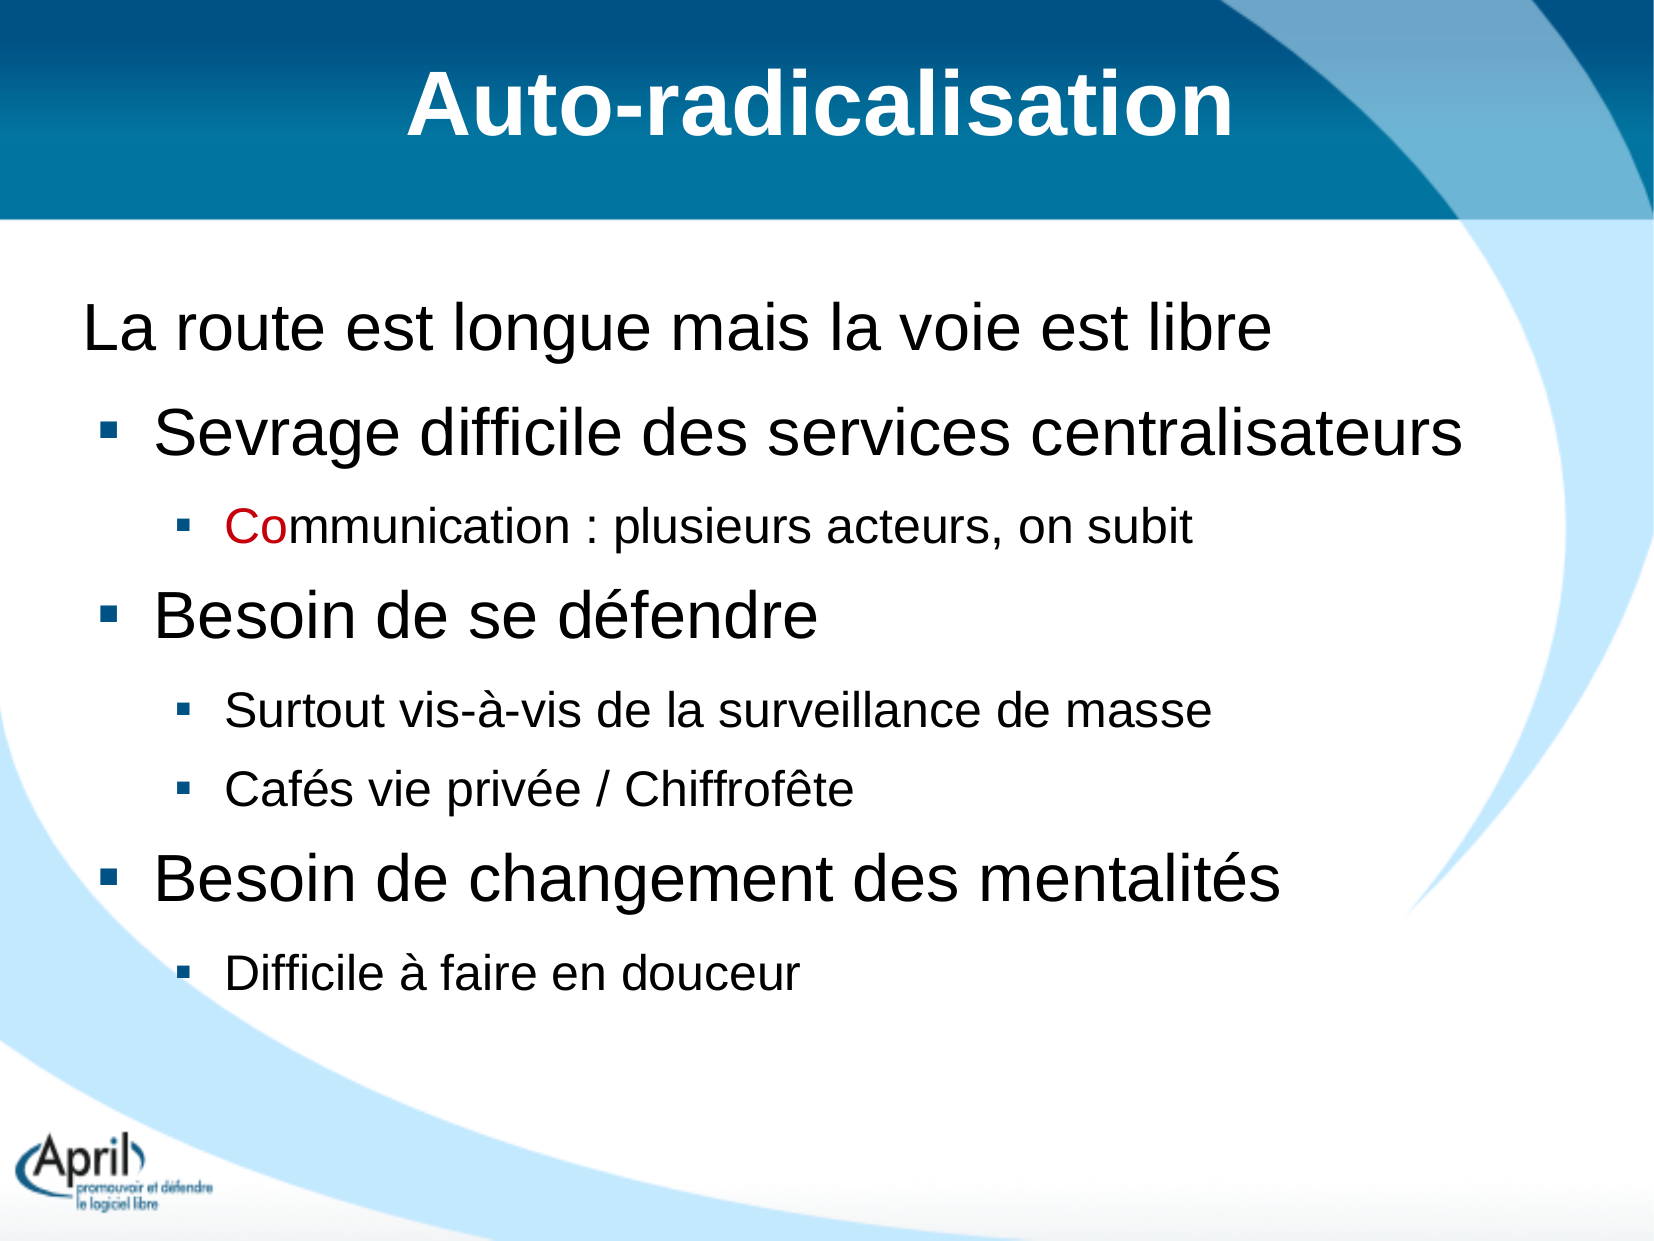

# Auto-radicalisation
La route est longue mais la voie est libre
Sevrage difficile des services centralisateurs
Communication : plusieurs acteurs, on subit
Besoin de se défendre
Surtout vis-à-vis de la surveillance de masse
Cafés vie privée / Chiffrofête
Besoin de changement des mentalités
Difficile à faire en douceur